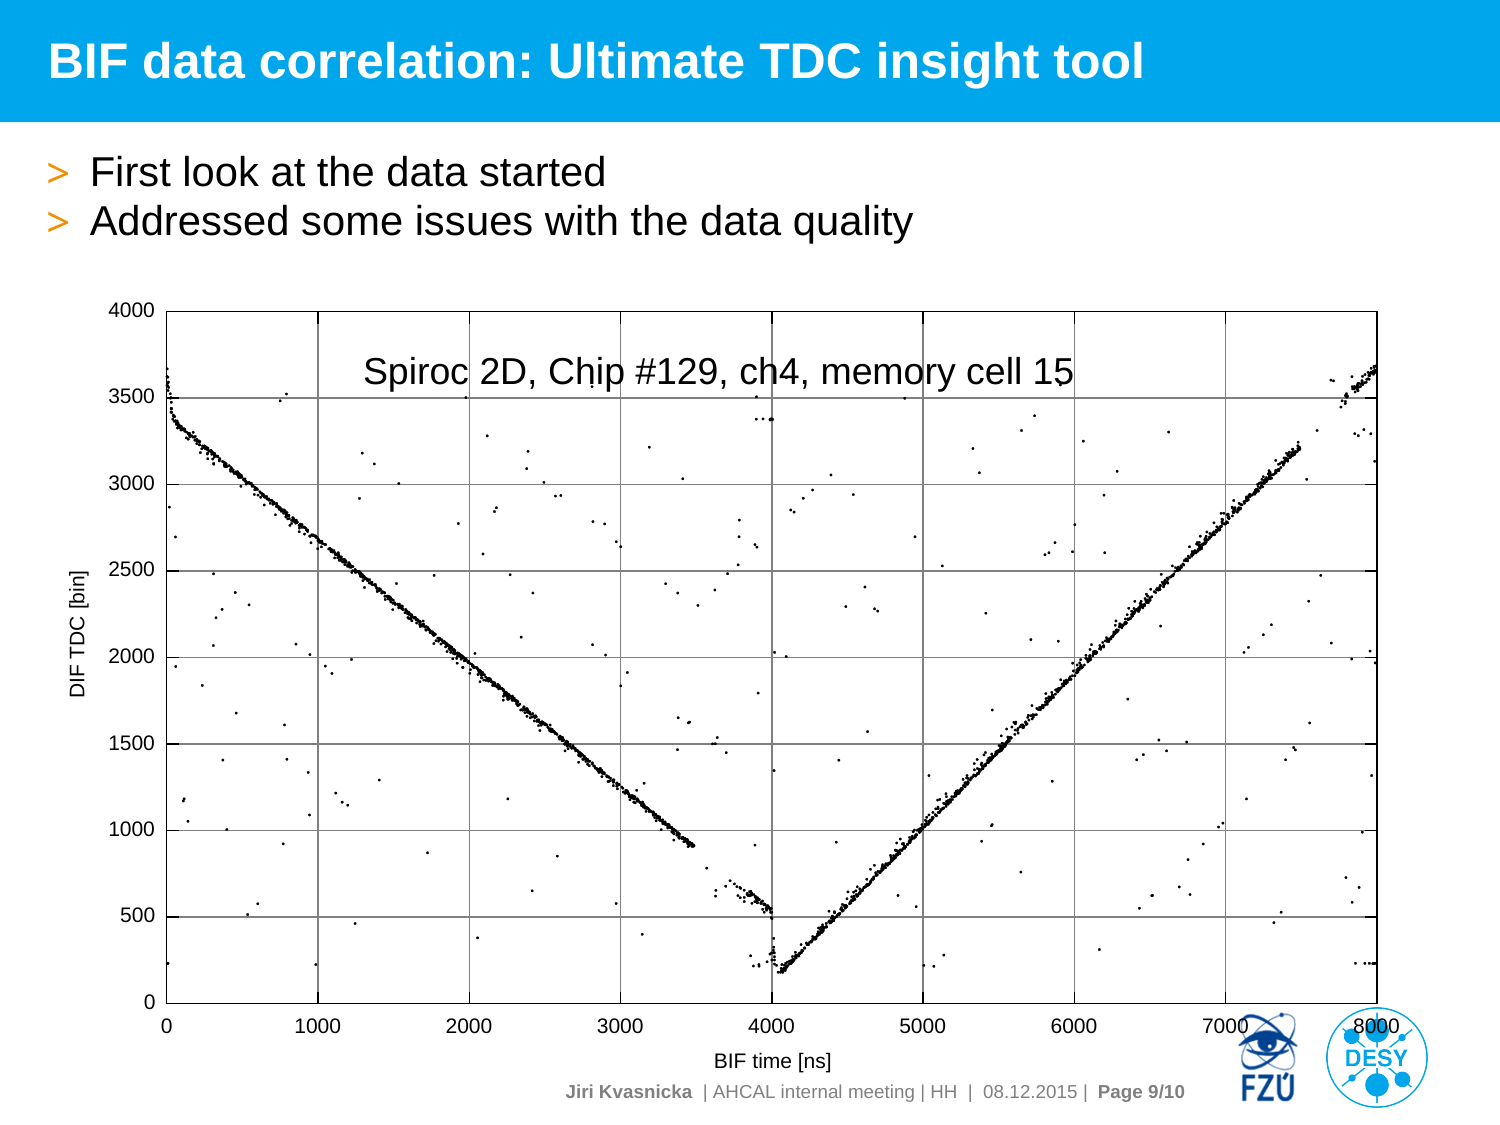

# BIF data correlation: Ultimate TDC insight tool
First look at the data started
Addressed some issues with the data quality
Spiroc 2D, Chip #129, ch4, memory cell 15